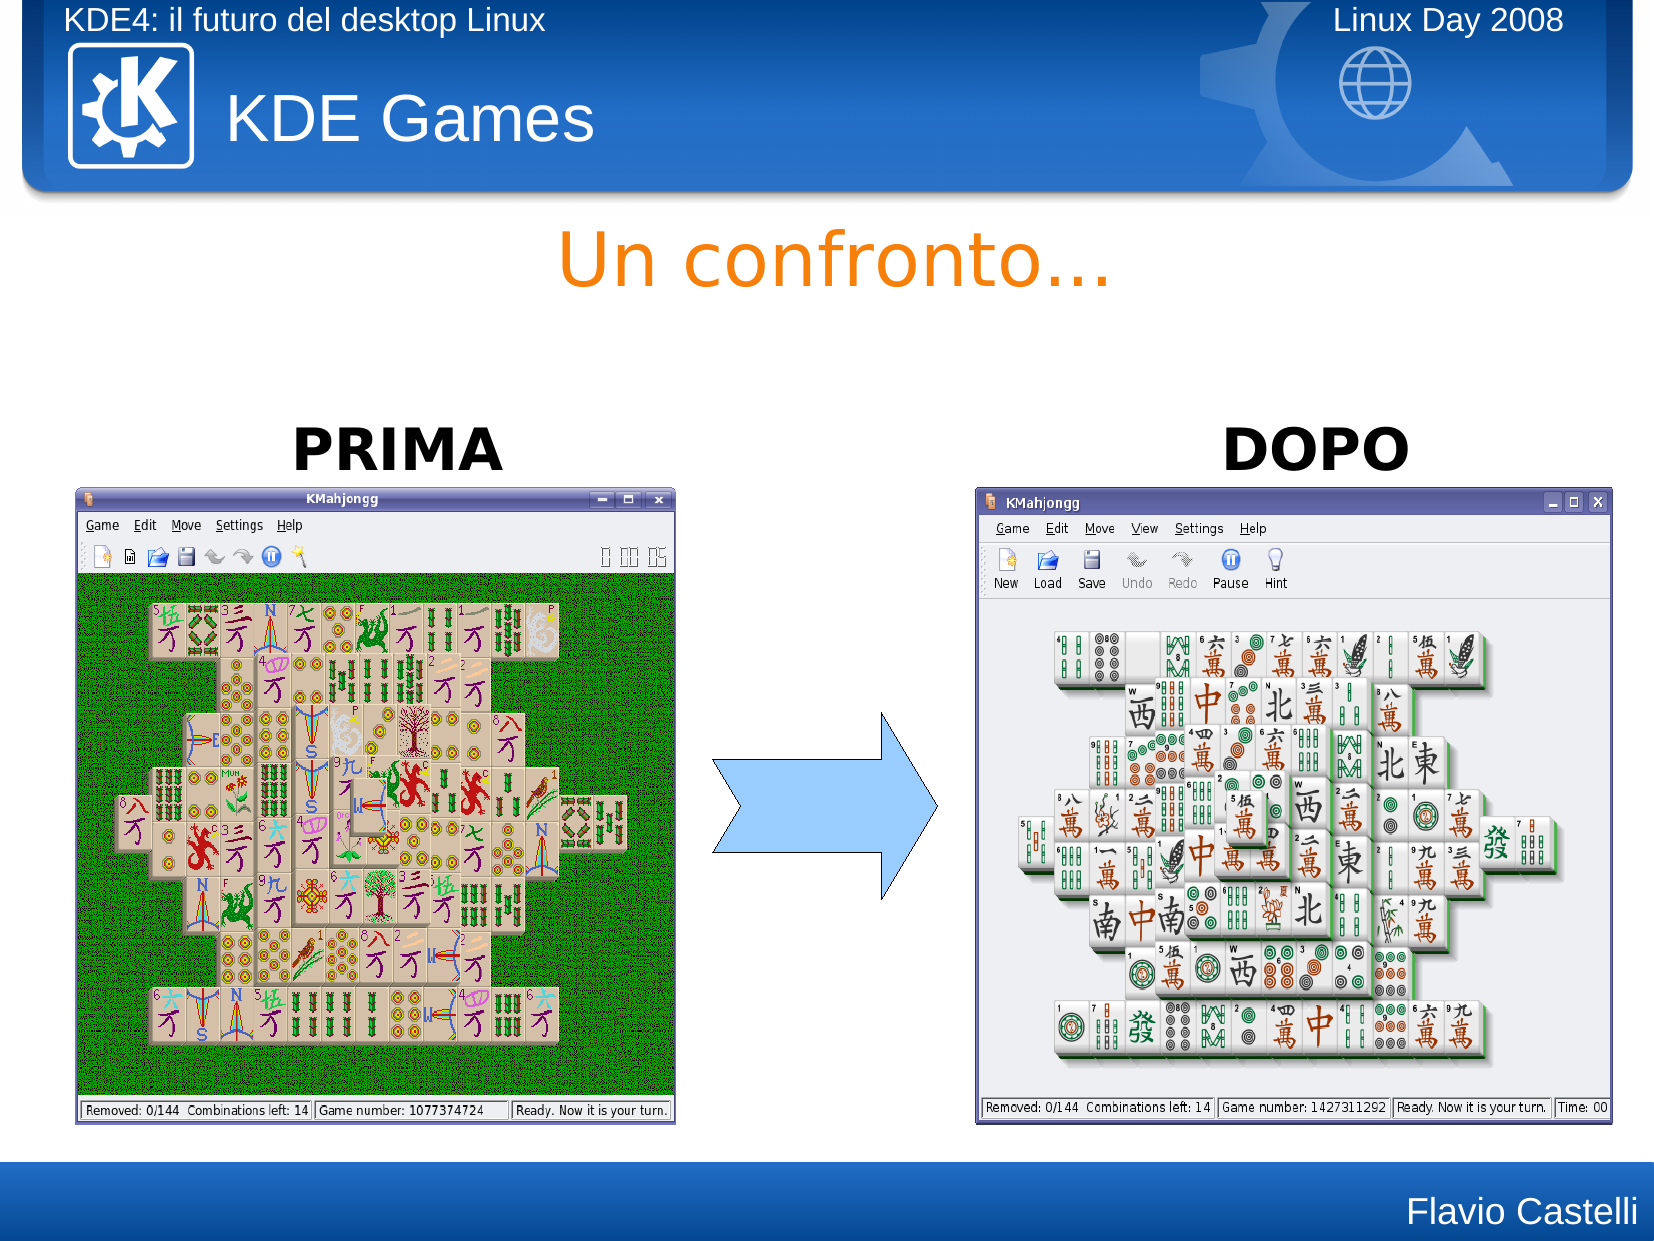

# KDE Games
Un confronto...
PRIMA
DOPO